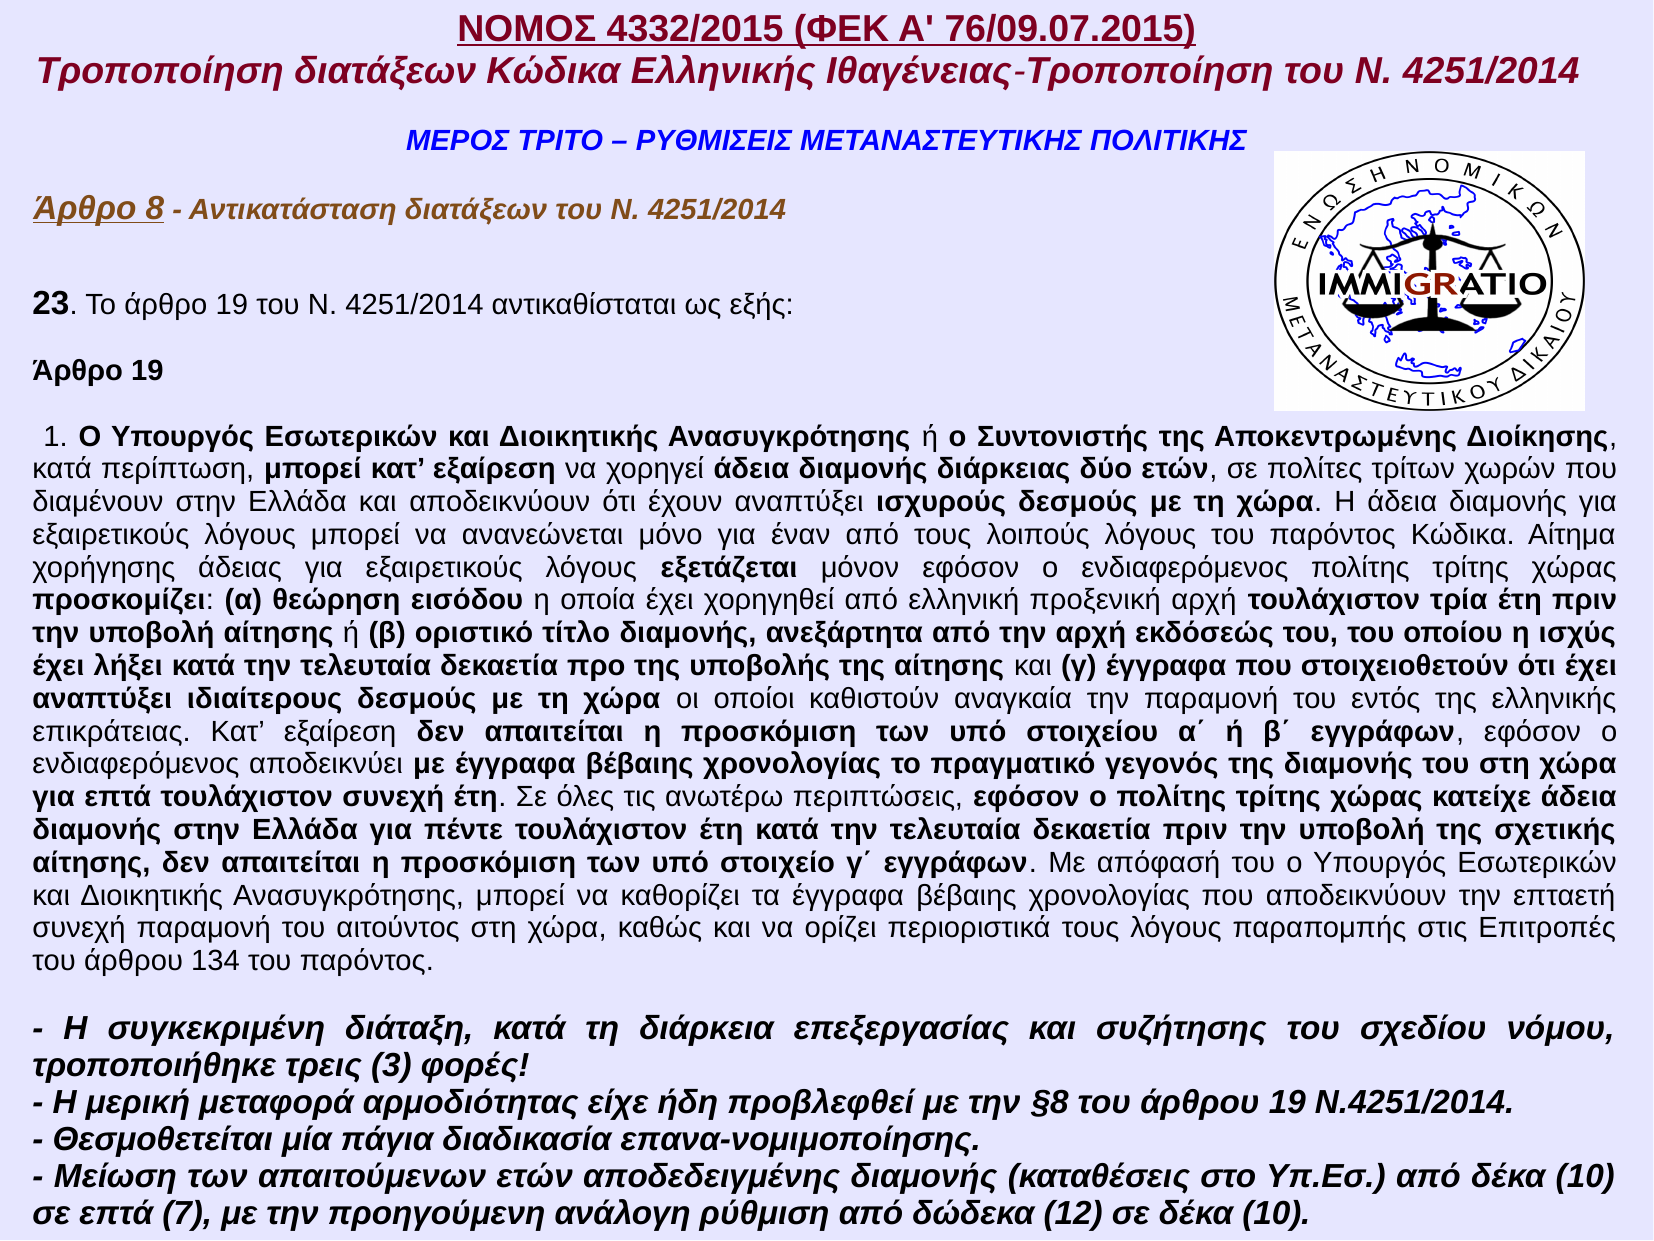

NOMOΣ 4332/2015 (ΦΕΚ Α' 76/09.07.2015)
 Τροποποίηση διατάξεων Κώδικα Ελληνικής Ιθαγένειας-Τροποποίηση του Ν. 4251/2014
ΜΕΡΟΣ ΤΡΙΤΟ – ΡΥΘΜΙΣΕΙΣ ΜΕΤΑΝΑΣΤΕΥΤΙΚΗΣ ΠΟΛΙΤΙΚΗΣ
 Άρθρο 8 - Αντικατάσταση διατάξεων του Ν. 4251/2014
23. Το άρθρο 19 του Ν. 4251/2014 αντικαθίσταται ως εξής:
Άρθρο 19
 1. Ο Υπουργός Εσωτερικών και Διοικητικής Ανασυγκρότησης ή ο Συντονιστής της Αποκεντρωμένης Διοίκησης, κατά περίπτωση, μπορεί κατ’ εξαίρεση να χορηγεί άδεια διαμονής διάρκειας δύο ετών, σε πολίτες τρίτων χωρών που διαμένουν στην Ελλάδα και αποδεικνύουν ότι έχουν αναπτύξει ισχυρούς δεσμούς με τη χώρα. Η άδεια διαμονής για εξαιρετικούς λόγους μπορεί να ανανεώνεται μόνο για έναν από τους λοιπούς λόγους του παρόντος Κώδικα. Αίτημα χορήγησης άδειας για εξαιρετικούς λόγους εξετάζεται μόνον εφόσον ο ενδιαφερόμενος πολίτης τρίτης χώρας προσκομίζει: (α) θεώρηση εισόδου η οποία έχει χορηγηθεί από ελληνική προξενική αρχή τουλάχιστον τρία έτη πριν την υποβολή αίτησης ή (β) οριστικό τίτλο διαμονής, ανεξάρτητα από την αρχή εκδόσεώς του, του οποίου η ισχύς έχει λήξει κατά την τελευταία δεκαετία προ της υποβολής της αίτησης και (γ) έγγραφα που στοιχειοθετούν ότι έχει αναπτύξει ιδιαίτερους δεσμούς με τη χώρα οι οποίοι καθιστούν αναγκαία την παραμονή του εντός της ελληνικής επικράτειας. Κατ’ εξαίρεση δεν απαιτείται η προσκόμιση των υπό στοιχείου α΄ ή β΄ εγγράφων, εφόσον ο ενδιαφερόμενος αποδεικνύει με έγγραφα βέβαιης χρονολογίας το πραγματικό γεγονός της διαμονής του στη χώρα για επτά τουλάχιστον συνεχή έτη. Σε όλες τις ανωτέρω περιπτώσεις, εφόσον ο πολίτης τρίτης χώρας κατείχε άδεια διαμονής στην Ελλάδα για πέντε τουλάχιστον έτη κατά την τελευταία δεκαετία πριν την υποβολή της σχετικής αίτησης, δεν απαιτείται η προσκόμιση των υπό στοιχείο γ΄ εγγράφων. Με απόφασή του ο Υπουργός Εσωτερικών και Διοικητικής Ανασυγκρότησης, μπορεί να καθορίζει τα έγγραφα βέβαιης χρονολογίας που αποδεικνύουν την επταετή συνεχή παραμονή του αιτούντος στη χώρα, καθώς και να ορίζει περιοριστικά τους λόγους παραπομπής στις Επιτροπές του άρθρου 134 του παρόντος.
- Η συγκεκριμένη διάταξη, κατά τη διάρκεια επεξεργασίας και συζήτησης του σχεδίου νόμου, τροποποιήθηκε τρεις (3) φορές!
- Η μερική μεταφορά αρμοδιότητας είχε ήδη προβλεφθεί με την §8 του άρθρου 19 Ν.4251/2014.
- Θεσμοθετείται μία πάγια διαδικασία επανα-νομιμοποίησης.
- Μείωση των απαιτούμενων ετών αποδεδειγμένης διαμονής (καταθέσεις στο Υπ.Εσ.) από δέκα (10) σε επτά (7), με την προηγούμενη ανάλογη ρύθμιση από δώδεκα (12) σε δέκα (10).